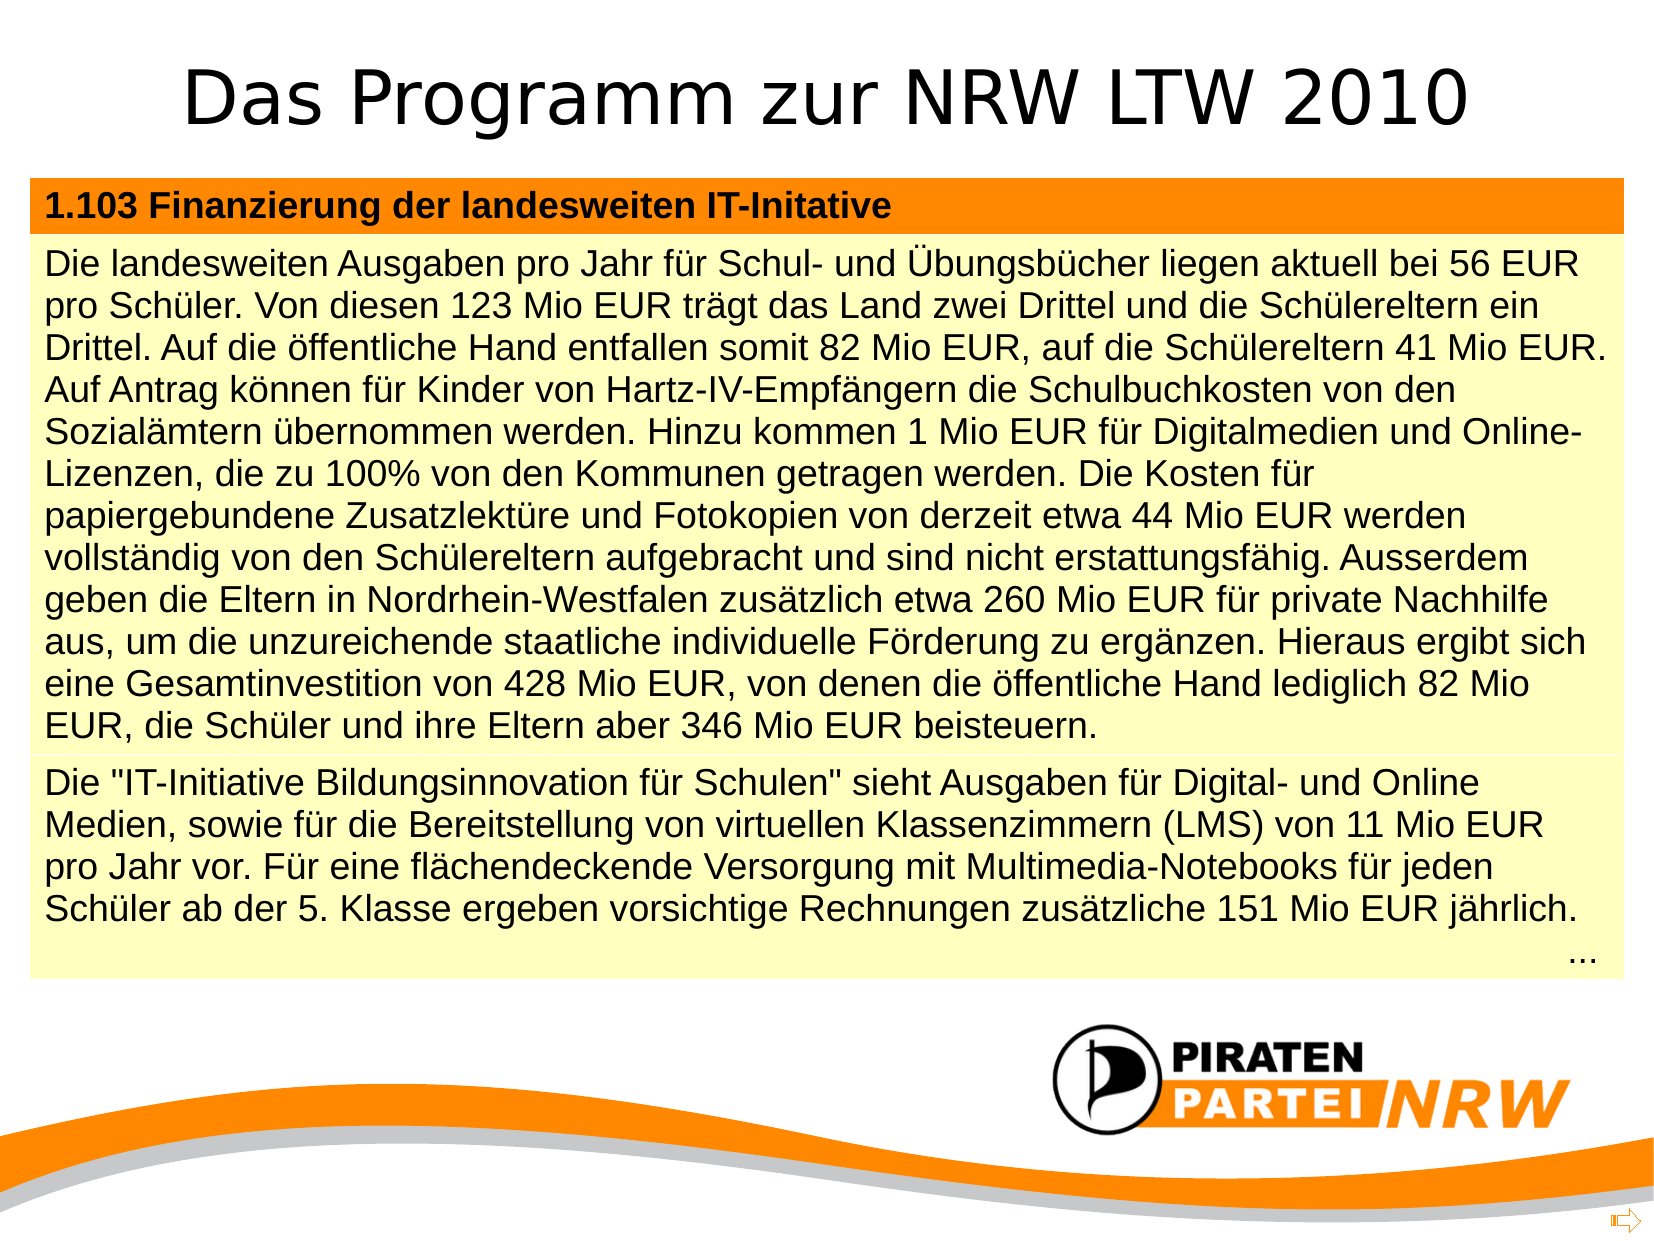

# Das Programm zur NRW LTW 2010
| 1.103 Finanzierung der landesweiten IT-Initative |
| --- |
| Die landesweiten Ausgaben pro Jahr für Schul- und Übungsbücher liegen aktuell bei 56 EUR pro Schüler. Von diesen 123 Mio EUR trägt das Land zwei Drittel und die Schülereltern ein Drittel. Auf die öffentliche Hand entfallen somit 82 Mio EUR, auf die Schülereltern 41 Mio EUR. Auf Antrag können für Kinder von Hartz-IV-Empfängern die Schulbuchkosten von den Sozialämtern übernommen werden. Hinzu kommen 1 Mio EUR für Digitalmedien und Online-Lizenzen, die zu 100% von den Kommunen getragen werden. Die Kosten für papiergebundene Zusatzlektüre und Fotokopien von derzeit etwa 44 Mio EUR werden vollständig von den Schülereltern aufgebracht und sind nicht erstattungsfähig. Ausserdem geben die Eltern in Nordrhein-Westfalen zusätzlich etwa 260 Mio EUR für private Nachhilfe aus, um die unzureichende staatliche individuelle Förderung zu ergänzen. Hieraus ergibt sich eine Gesamtinvestition von 428 Mio EUR, von denen die öffentliche Hand lediglich 82 Mio EUR, die Schüler und ihre Eltern aber 346 Mio EUR beisteuern. |
| Die "IT-Initiative Bildungsinnovation für Schulen" sieht Ausgaben für Digital- und Online Medien, sowie für die Bereitstellung von virtuellen Klassenzimmern (LMS) von 11 Mio EUR pro Jahr vor. Für eine flächendeckende Versorgung mit Multimedia-Notebooks für jeden Schüler ab der 5. Klasse ergeben vorsichtige Rechnungen zusätzliche 151 Mio EUR jährlich. ... |